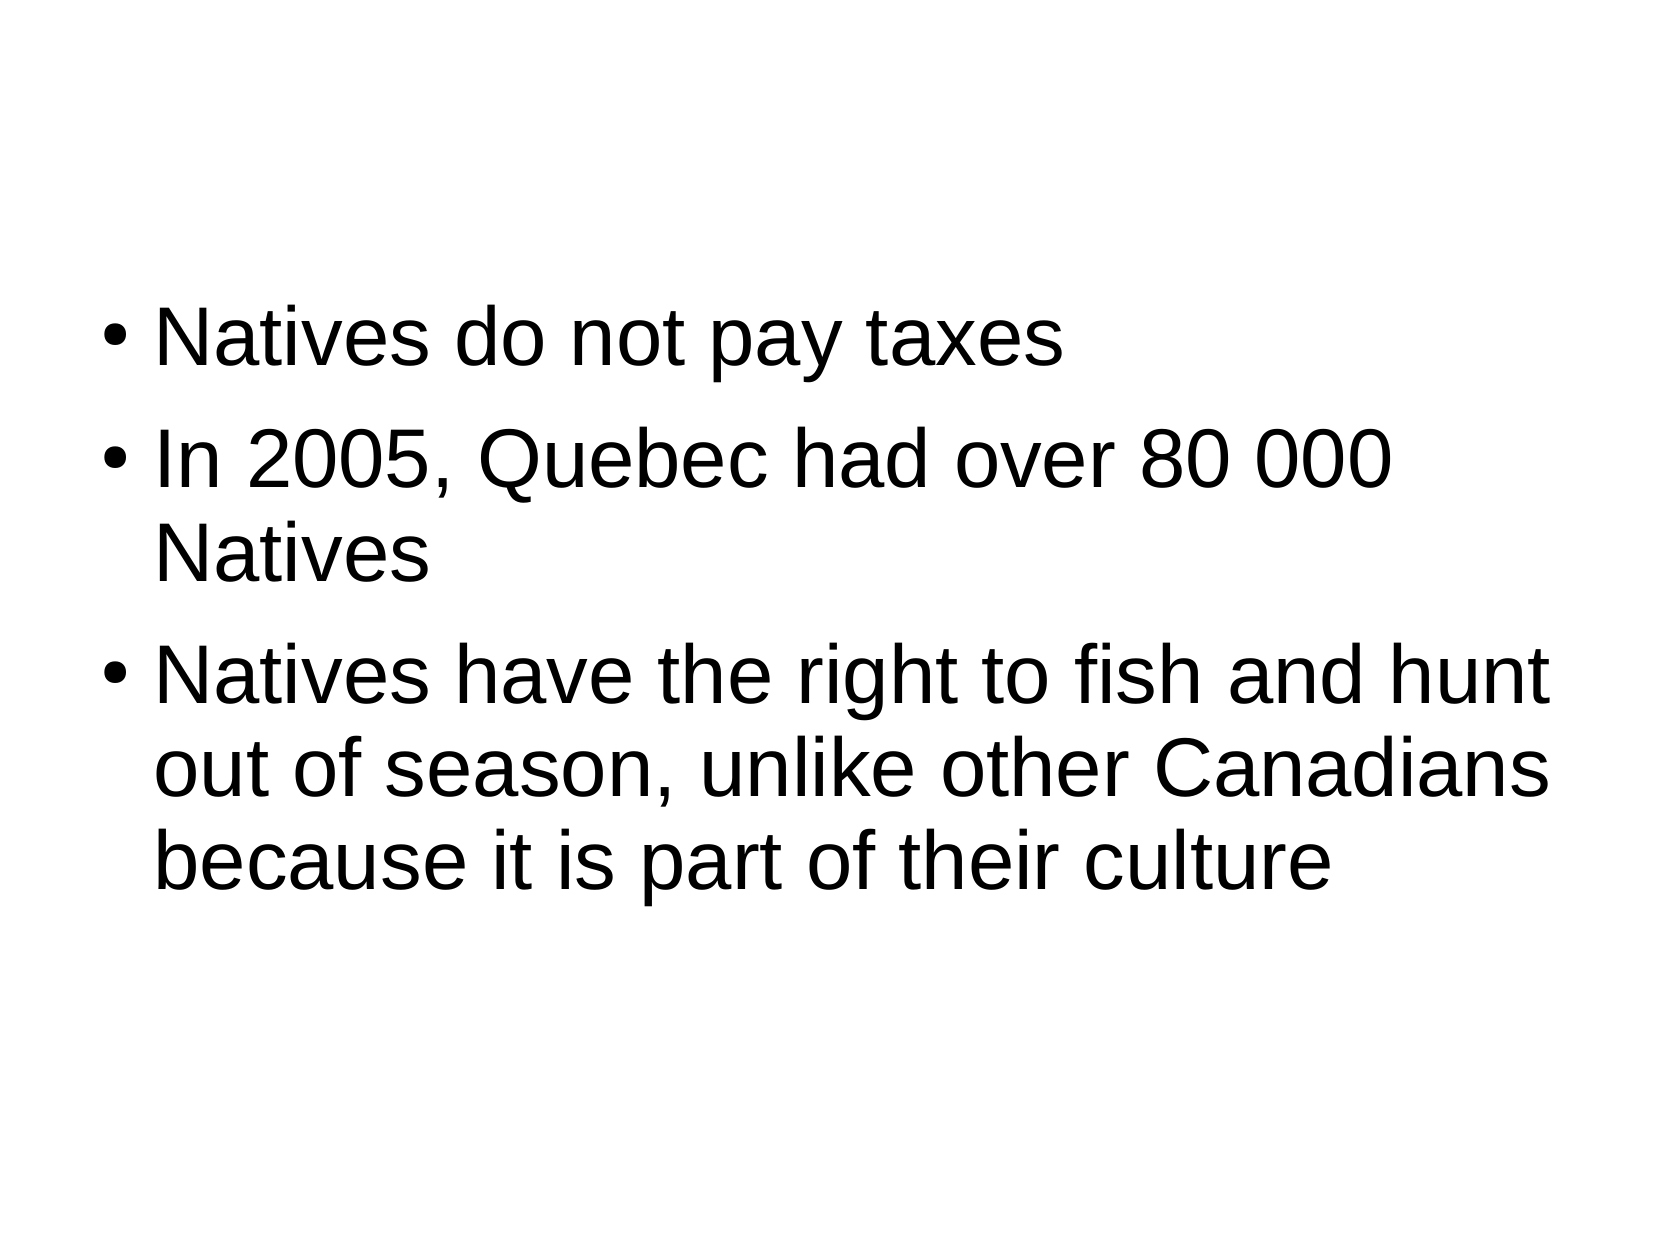

#
Natives do not pay taxes
In 2005, Quebec had over 80 000 Natives
Natives have the right to fish and hunt out of season, unlike other Canadians because it is part of their culture